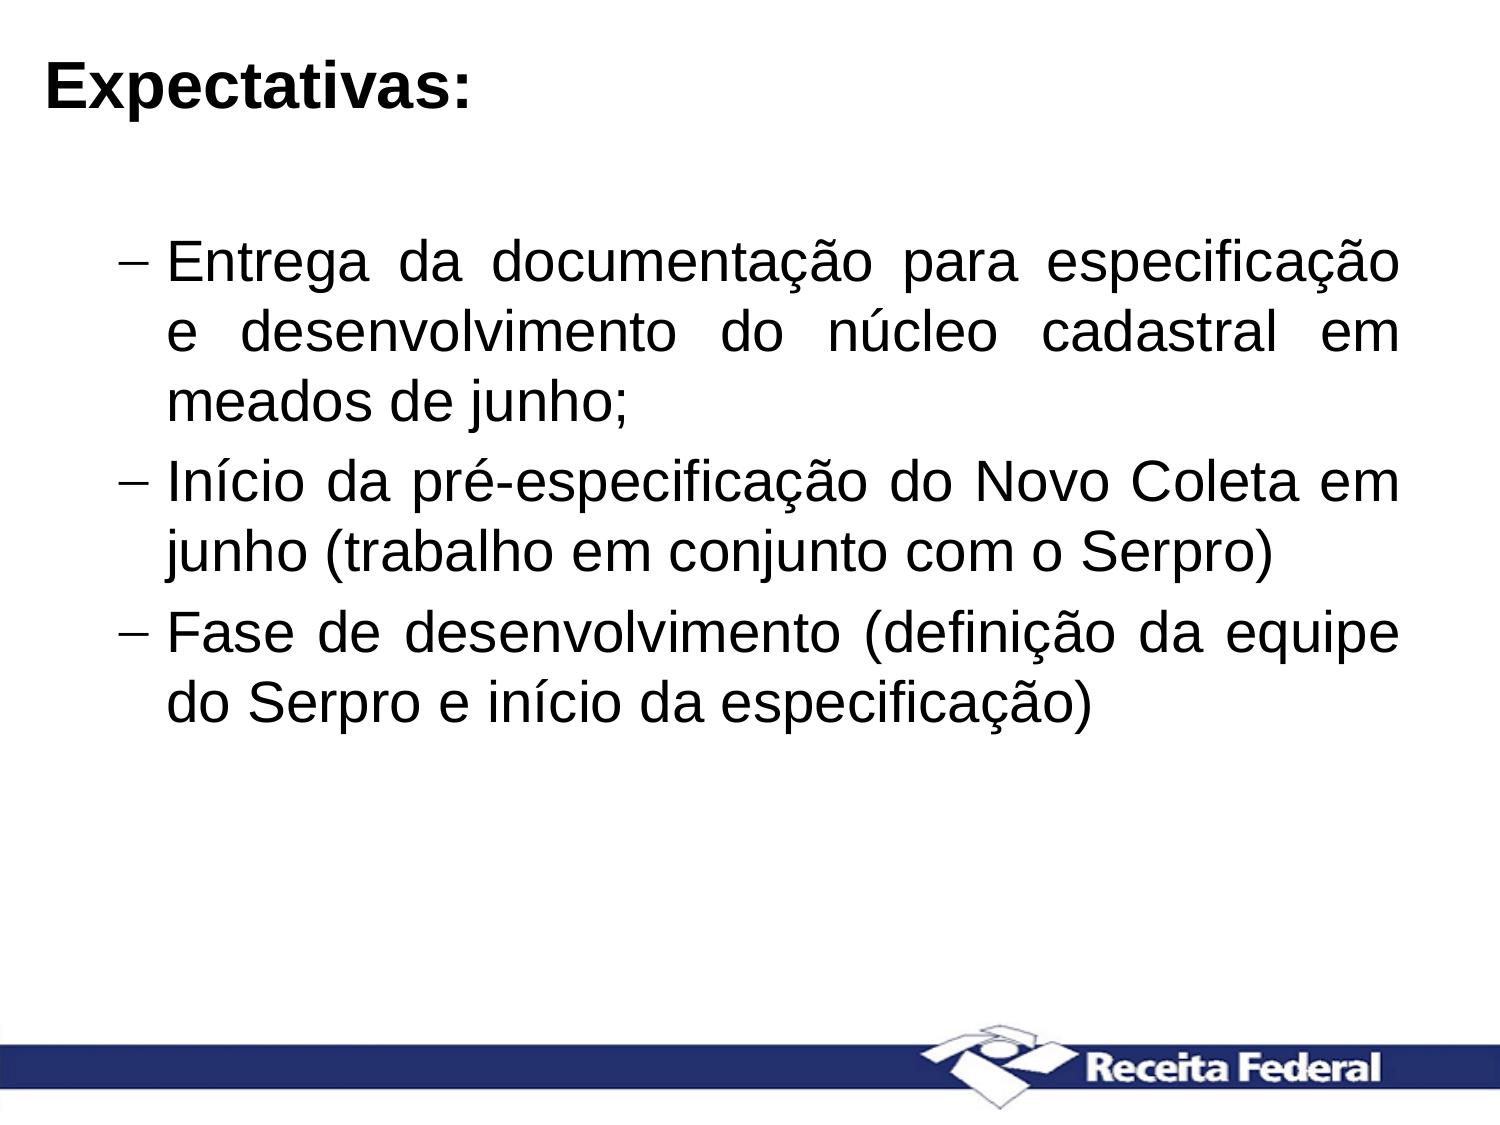

Expectativas:
Entrega da documentação para especificação e desenvolvimento do núcleo cadastral em meados de junho;
Início da pré-especificação do Novo Coleta em junho (trabalho em conjunto com o Serpro)
Fase de desenvolvimento (definição da equipe do Serpro e início da especificação)